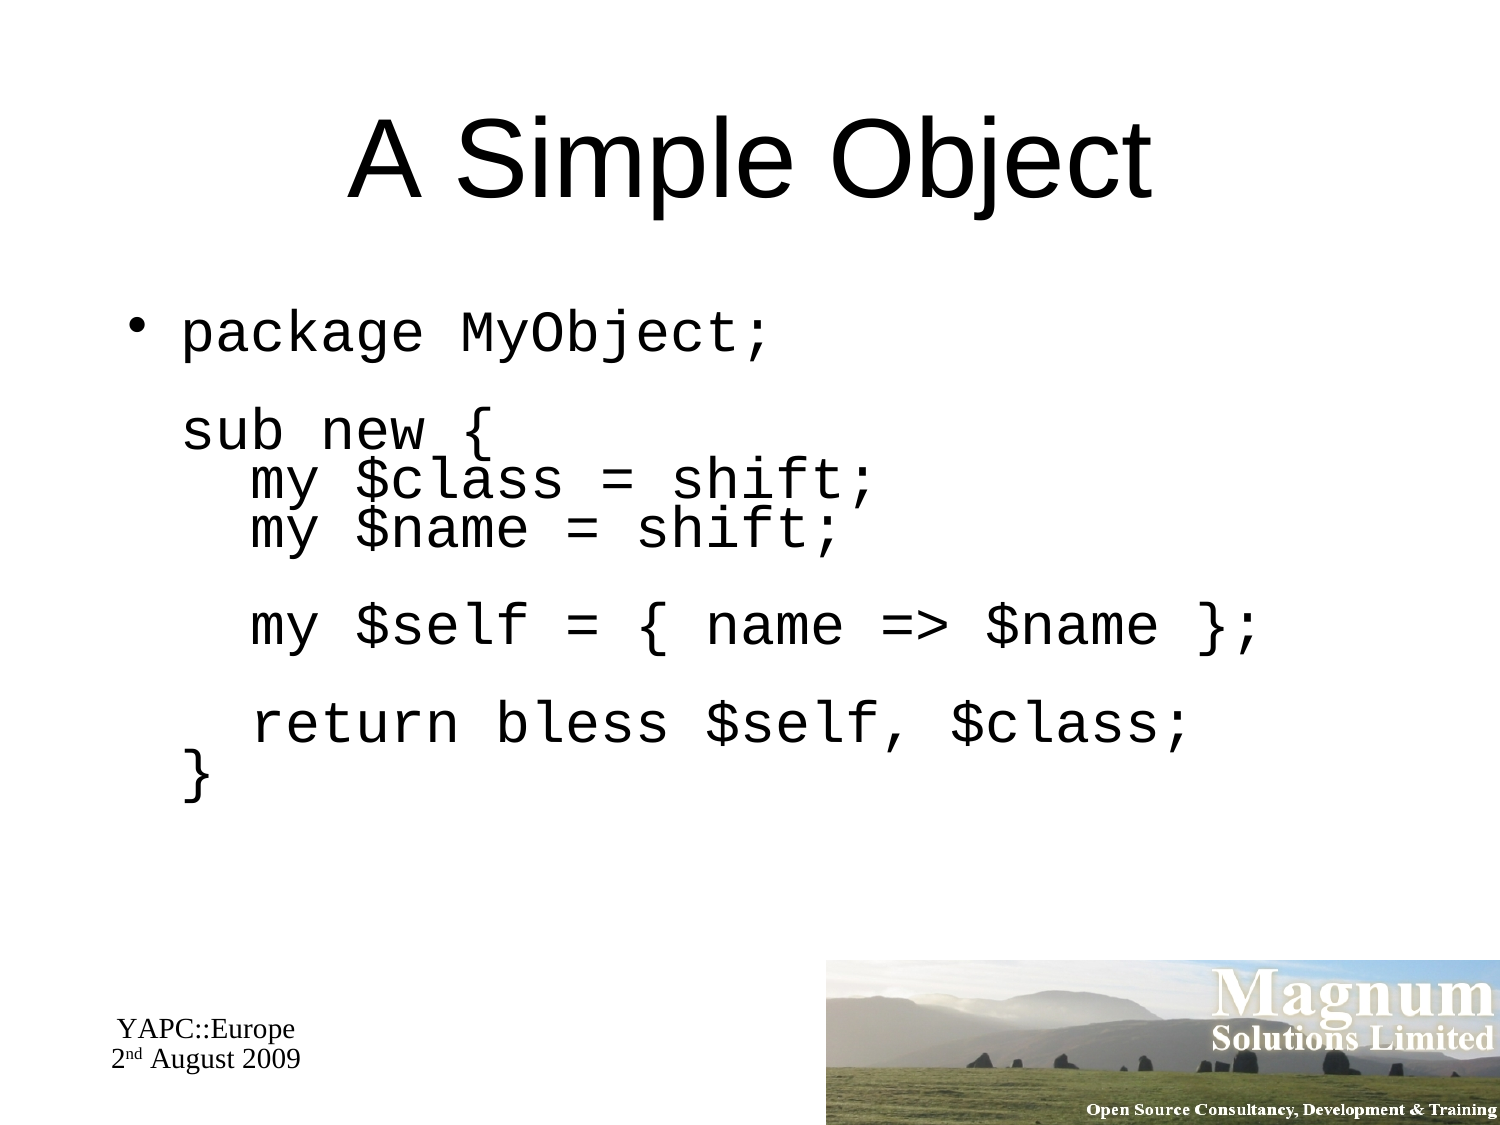

# A Simple Object
package MyObject;
sub new {
 my $class = shift;
 my $name = shift;
 my $self = { name => $name };
 return bless $self, $class;
}
72